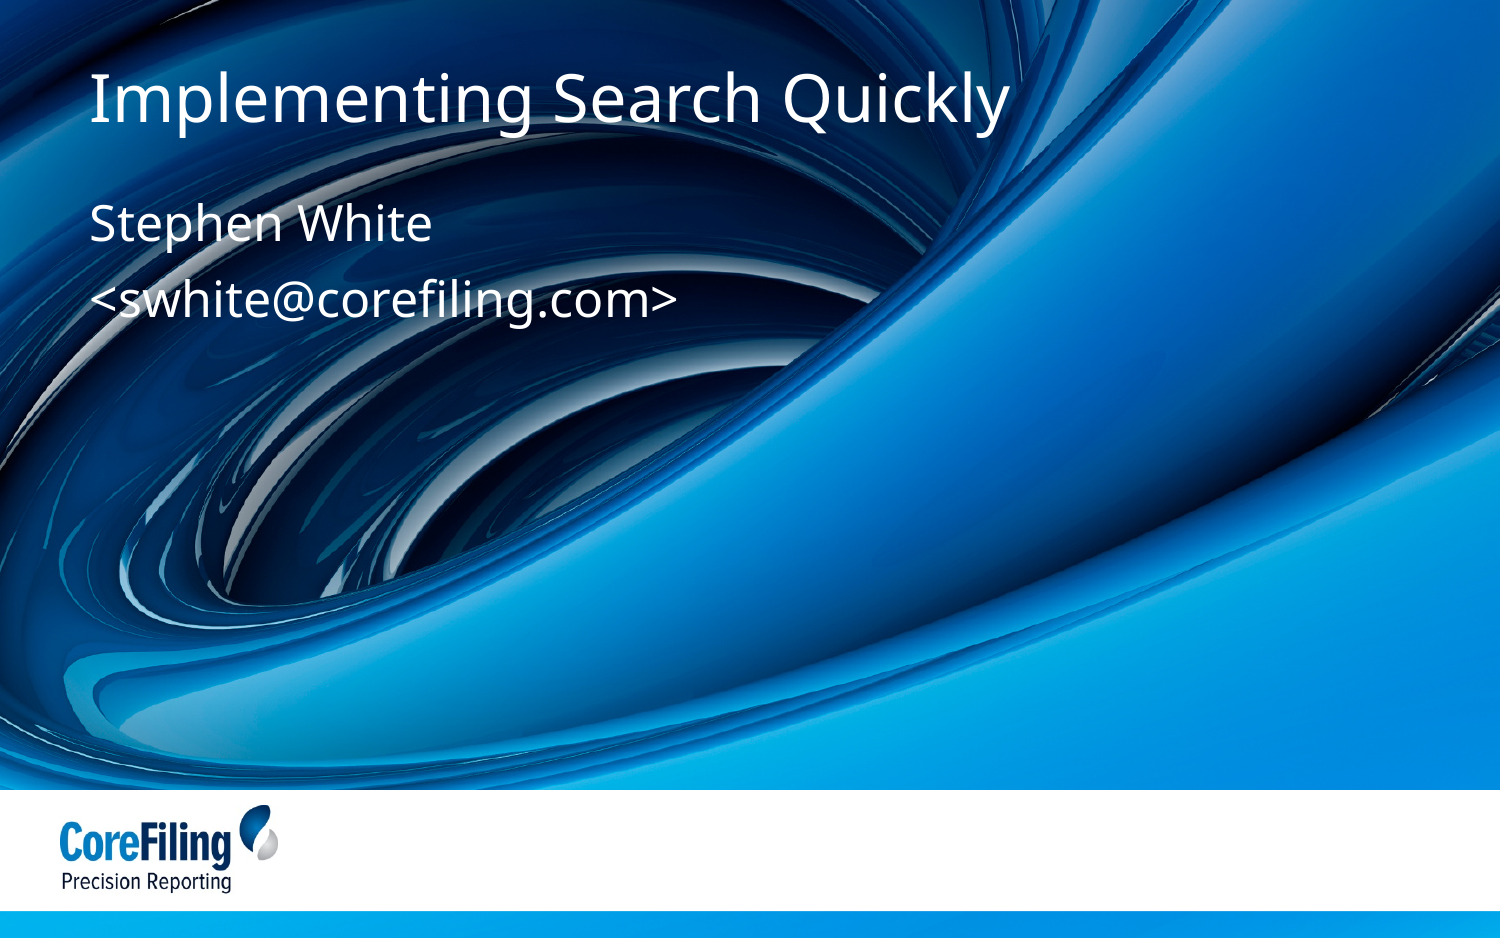

# Implementing Search Quickly
Stephen White
<swhite@corefiling.com>